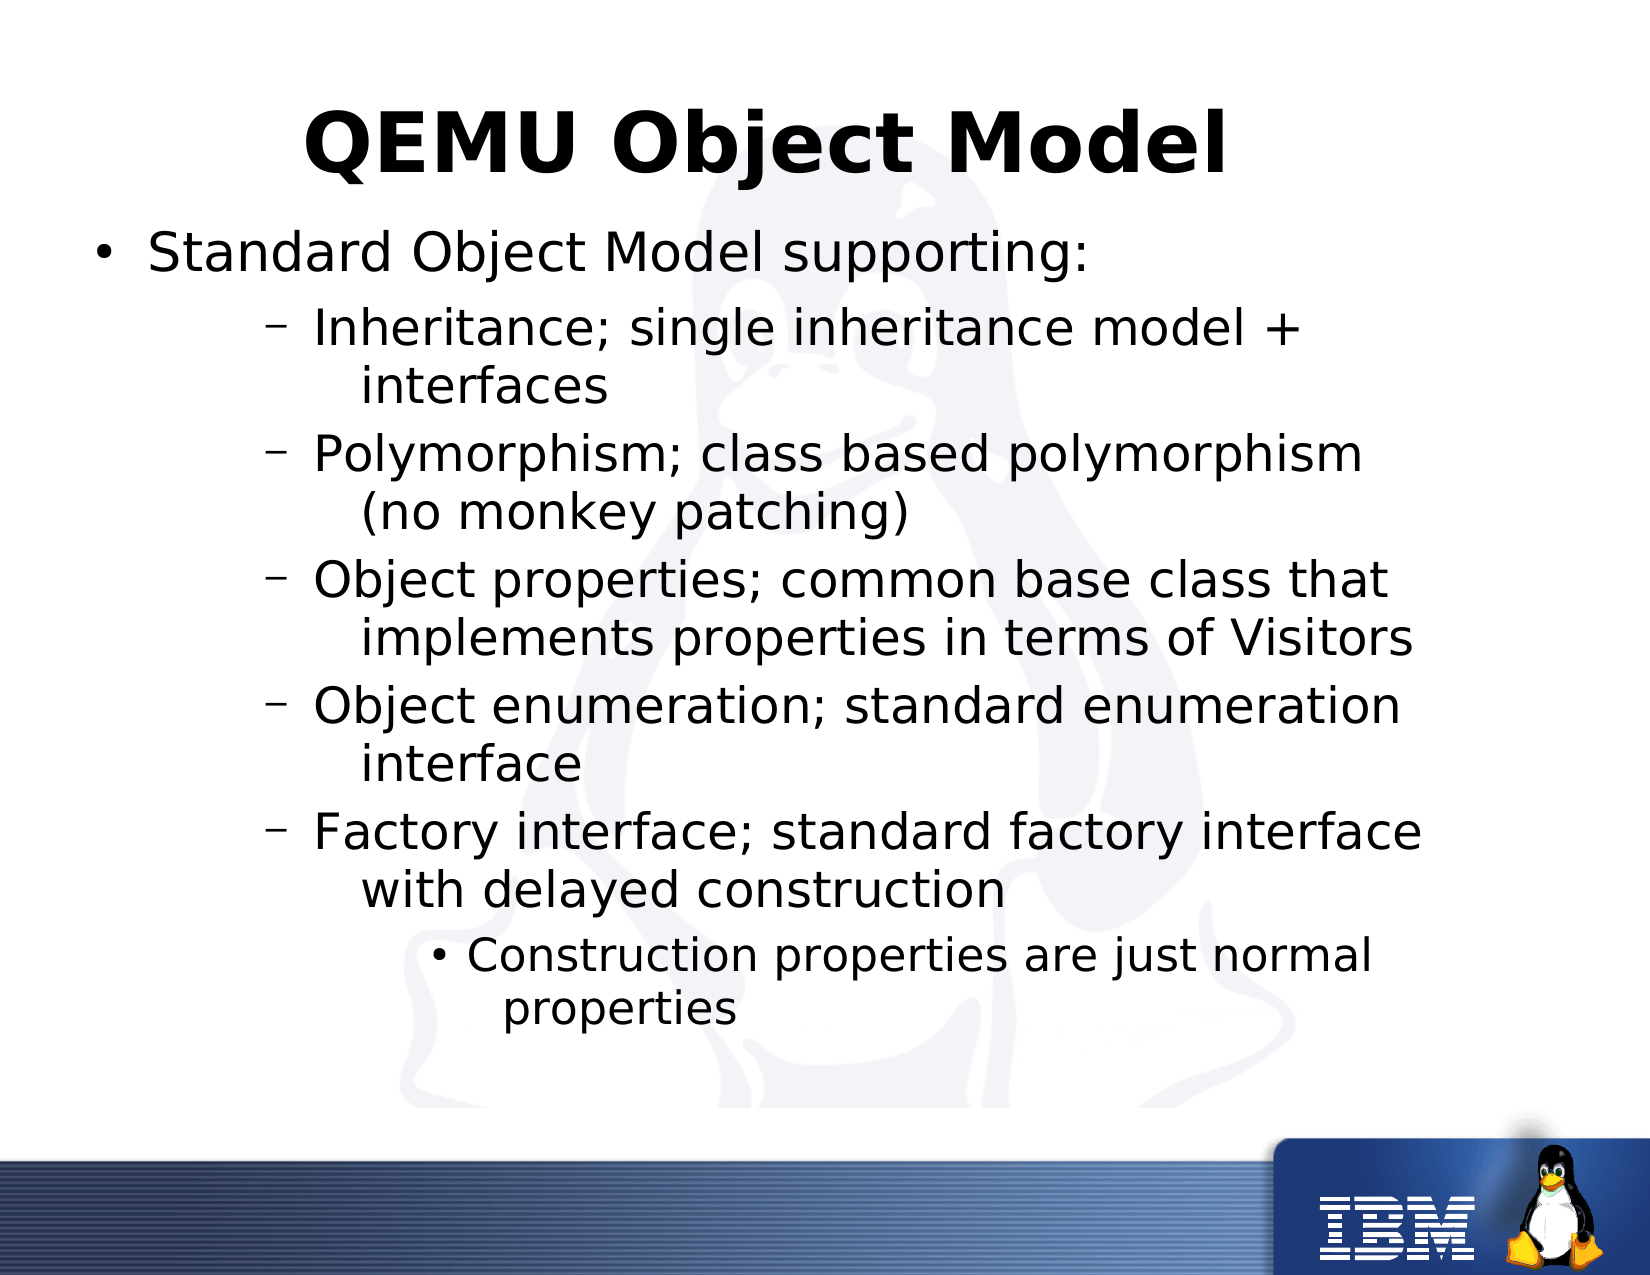

# QEMU Object Model
Standard Object Model supporting:
Inheritance; single inheritance model + interfaces
Polymorphism; class based polymorphism (no monkey patching)
Object properties; common base class that implements properties in terms of Visitors
Object enumeration; standard enumeration interface
Factory interface; standard factory interface with delayed construction
Construction properties are just normal properties